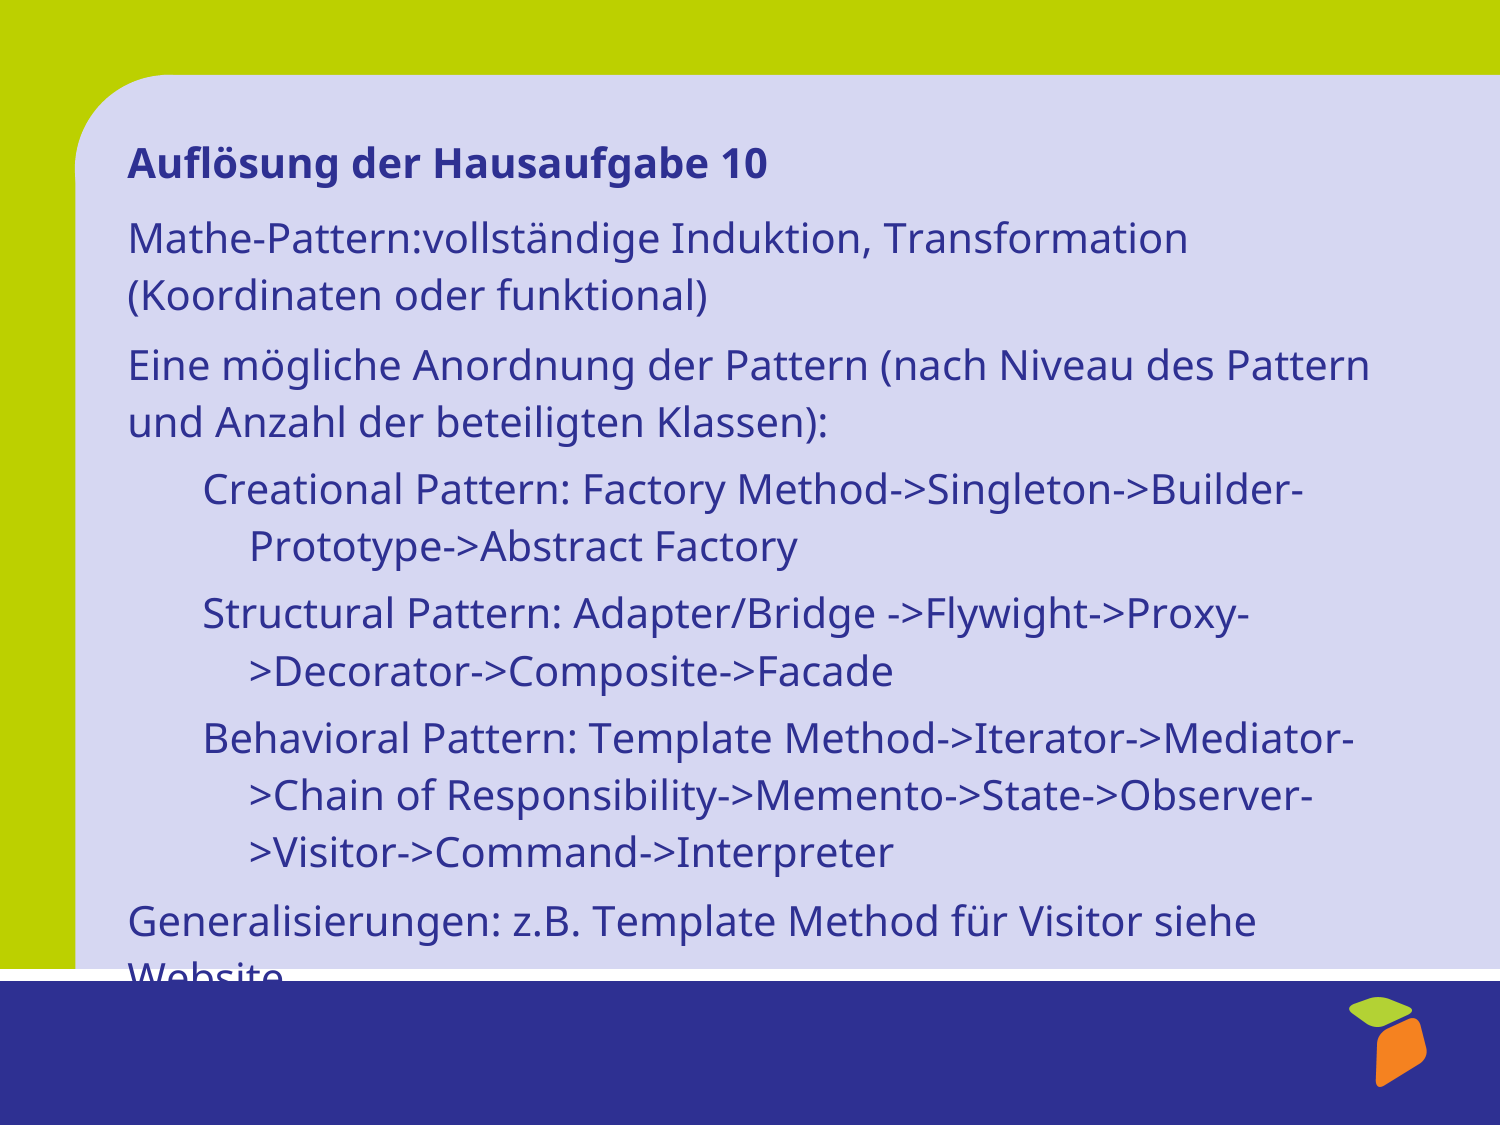

# Auflösung der Hausaufgabe 10
Mathe-Pattern:vollständige Induktion, Transformation (Koordinaten oder funktional)
Eine mögliche Anordnung der Pattern (nach Niveau des Pattern und Anzahl der beteiligten Klassen):
Creational Pattern: Factory Method->Singleton->Builder-Prototype->Abstract Factory
Structural Pattern: Adapter/Bridge ->Flywight->Proxy->Decorator->Composite->Facade
Behavioral Pattern: Template Method->Iterator->Mediator->Chain of Responsibility->Memento->State->Observer->Visitor->Command->Interpreter
Generalisierungen: z.B. Template Method für Visitor siehe Website